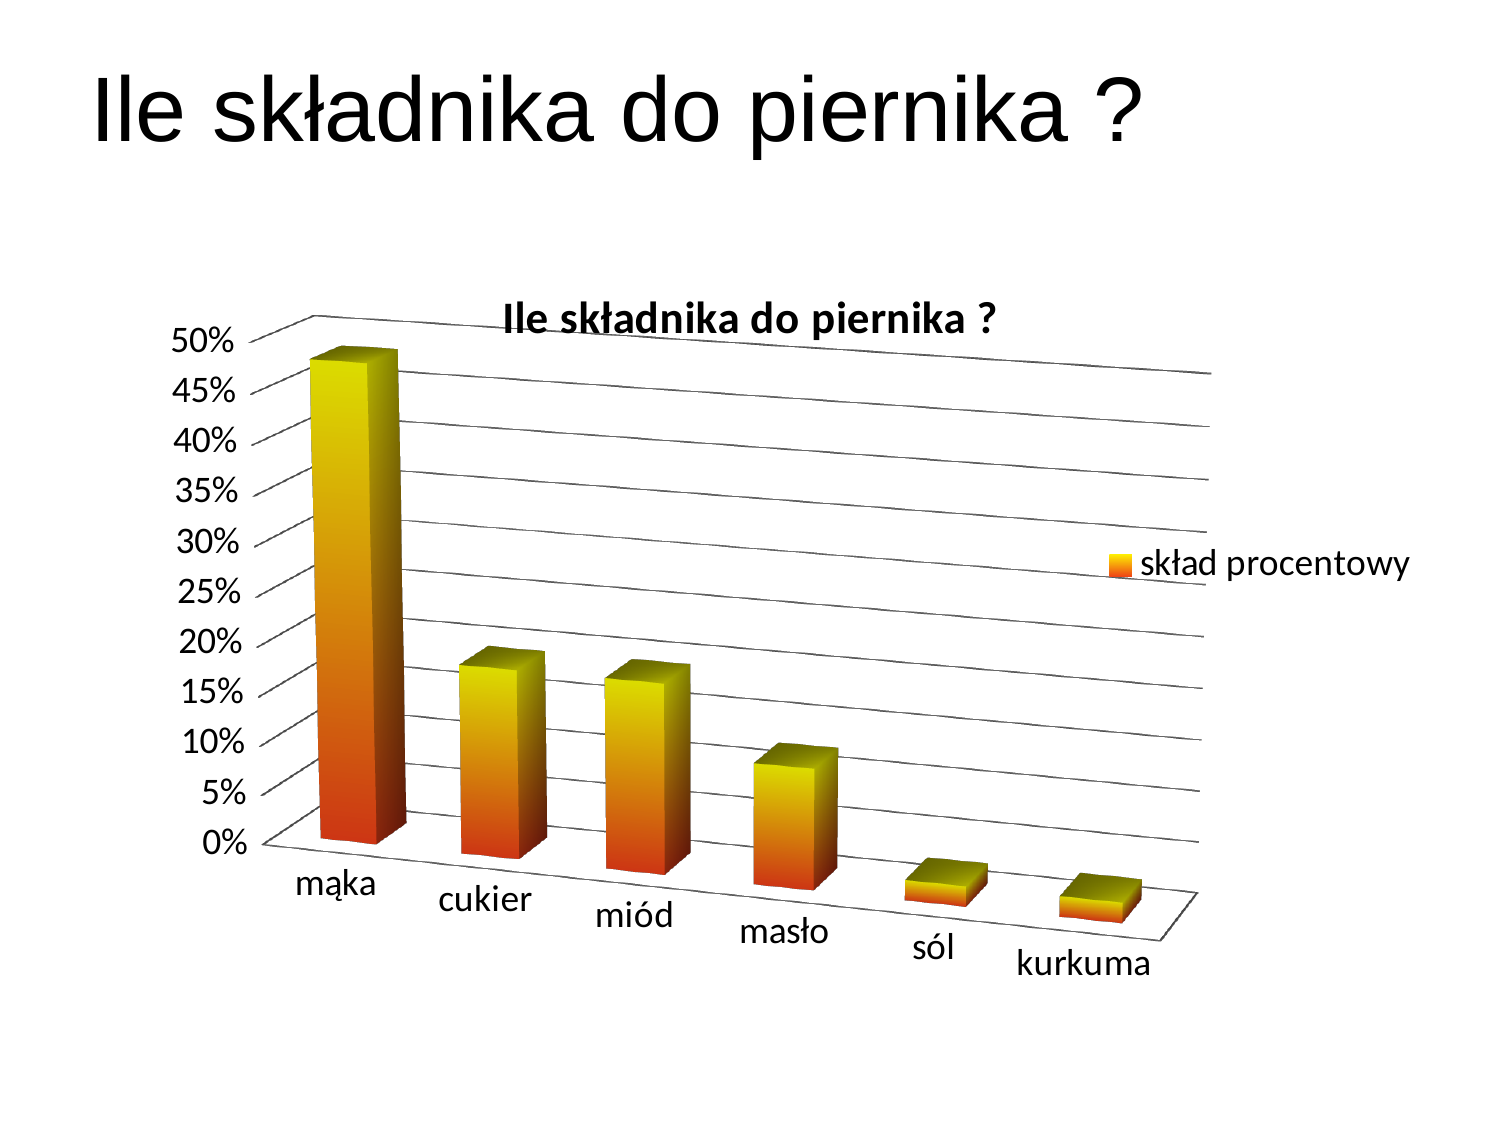

# Ile składnika do piernika ?
[unsupported chart]